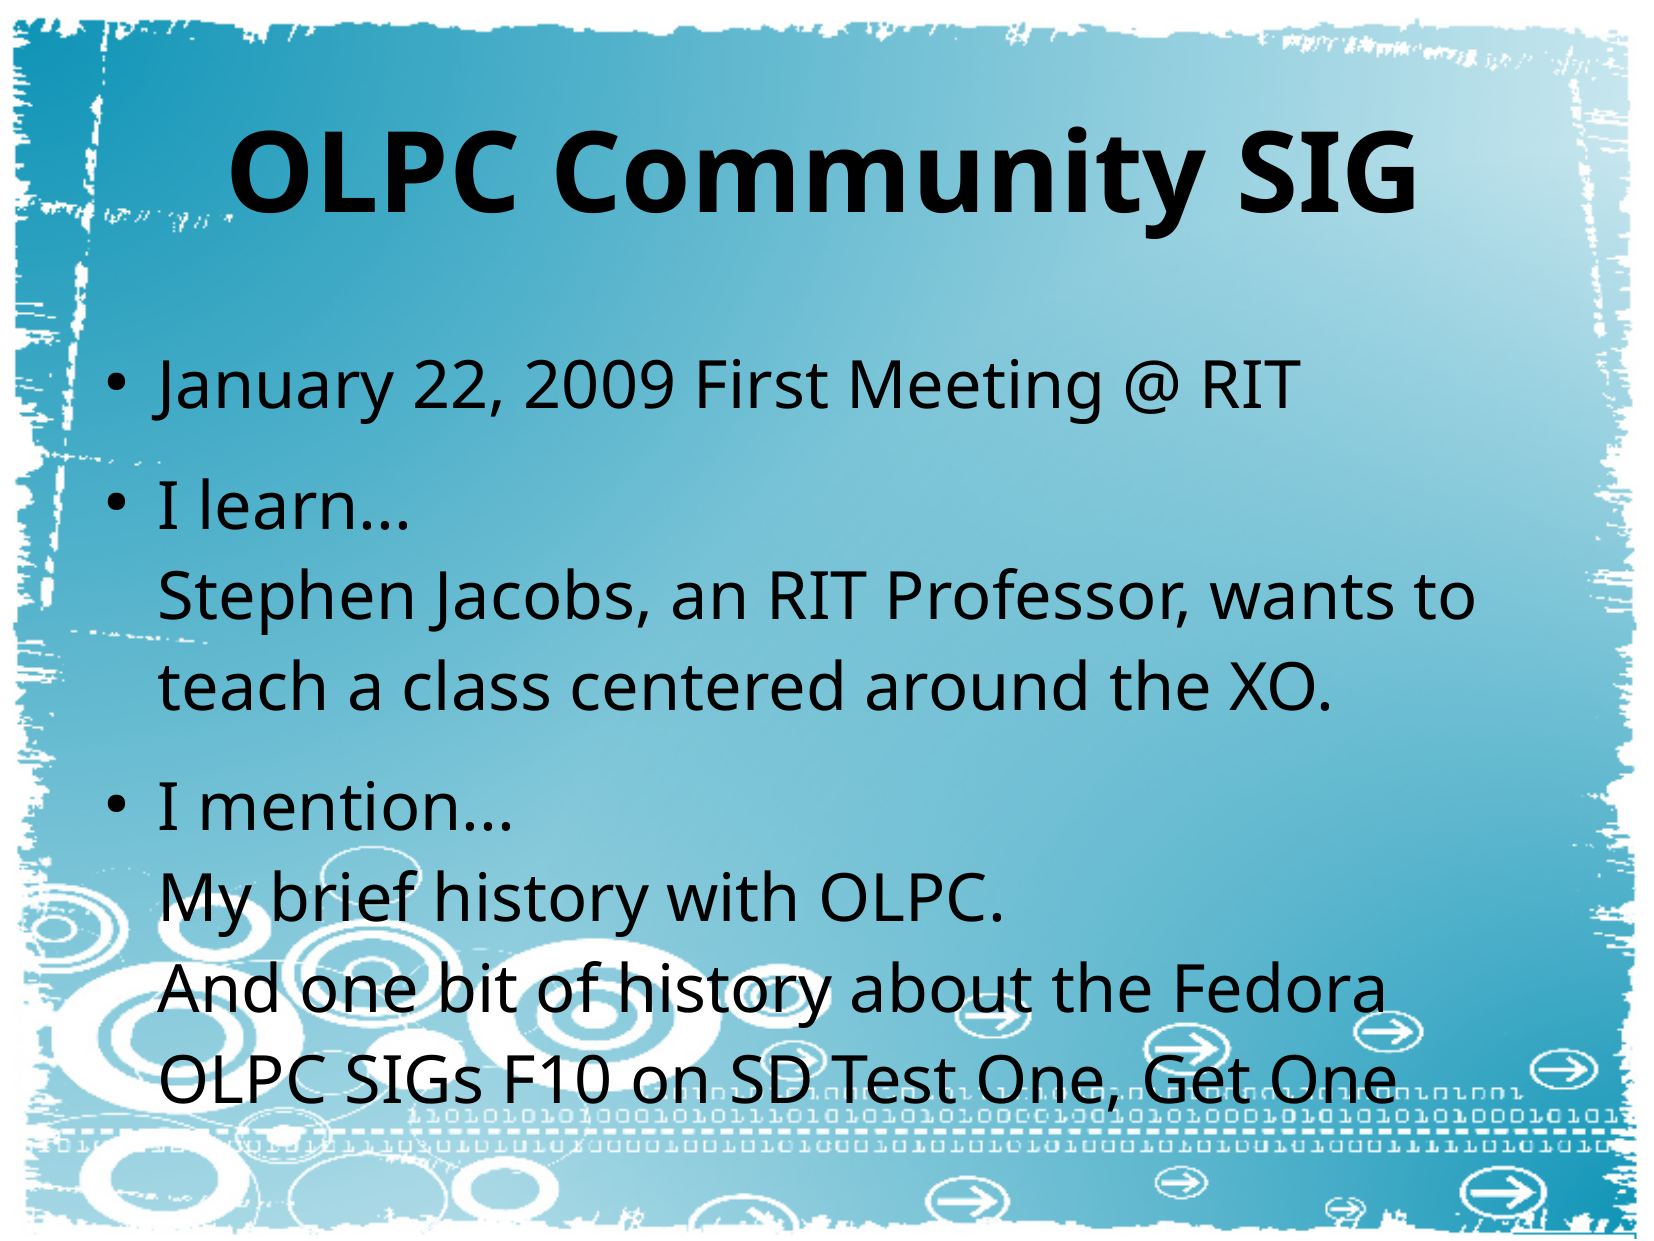

# OLPC Community SIG
January 22, 2009 First Meeting @ RIT
I learn...
Stephen Jacobs, an RIT Professor, wants to teach a class centered around the XO.
I mention...
My brief history with OLPC.
And one bit of history about the Fedora OLPC SIGs F10 on SD Test One, Get One